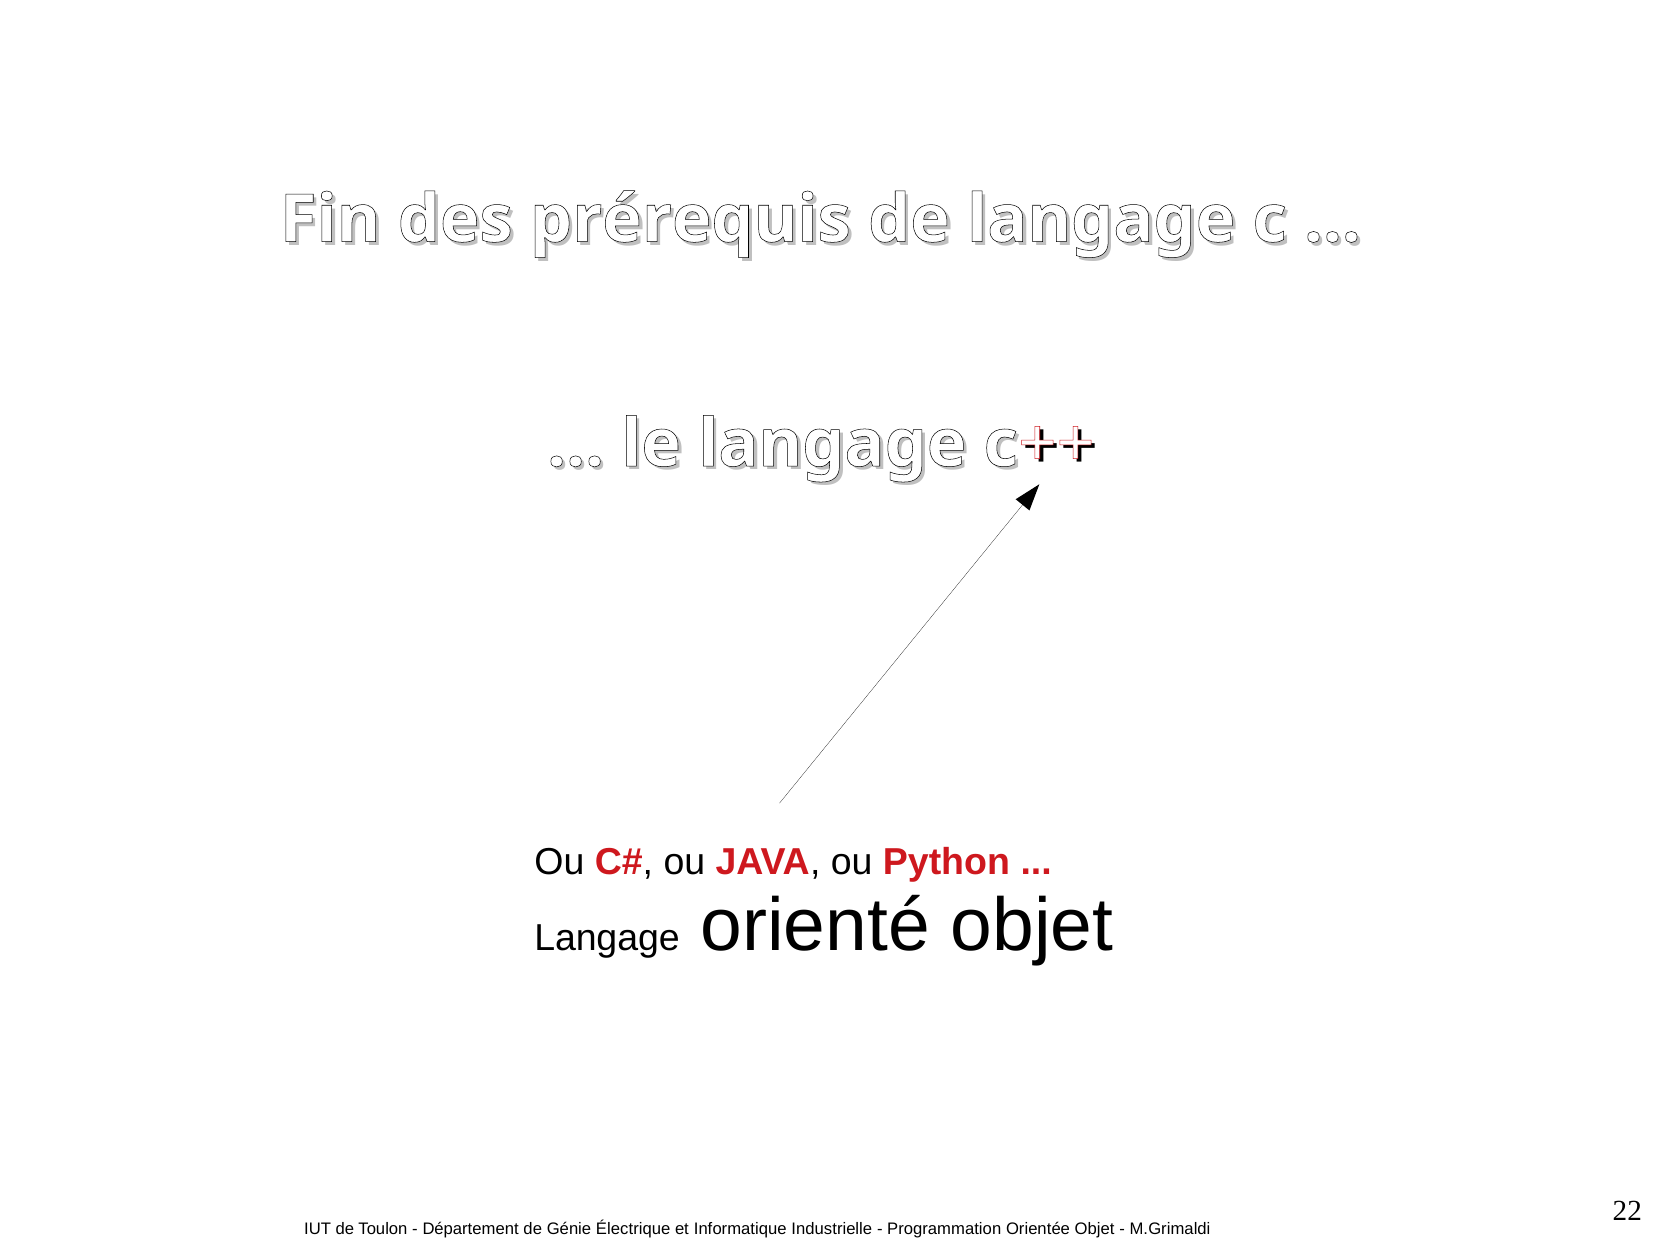

# Fin des prérequis de langage c ...
… le langage c++
Ou C#, ou JAVA, ou Python ...
Langage orienté objet